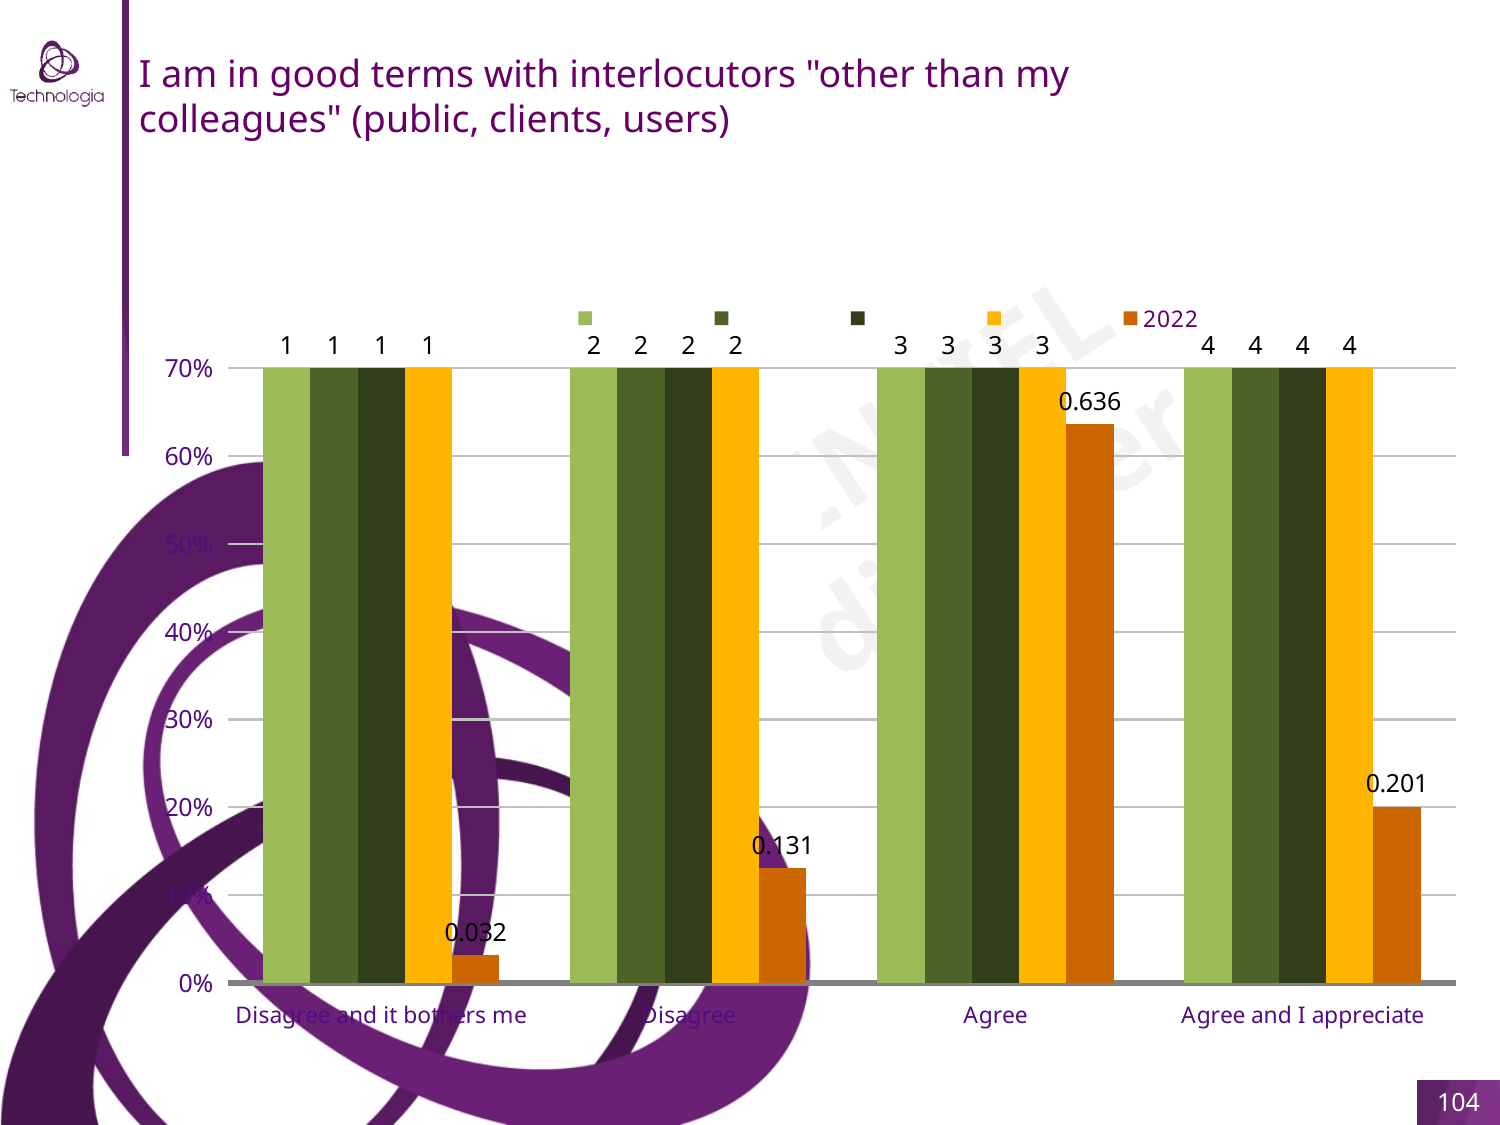

# I am in good terms with interlocutors "other than my colleagues" (public, clients, users)
[unsupported chart]